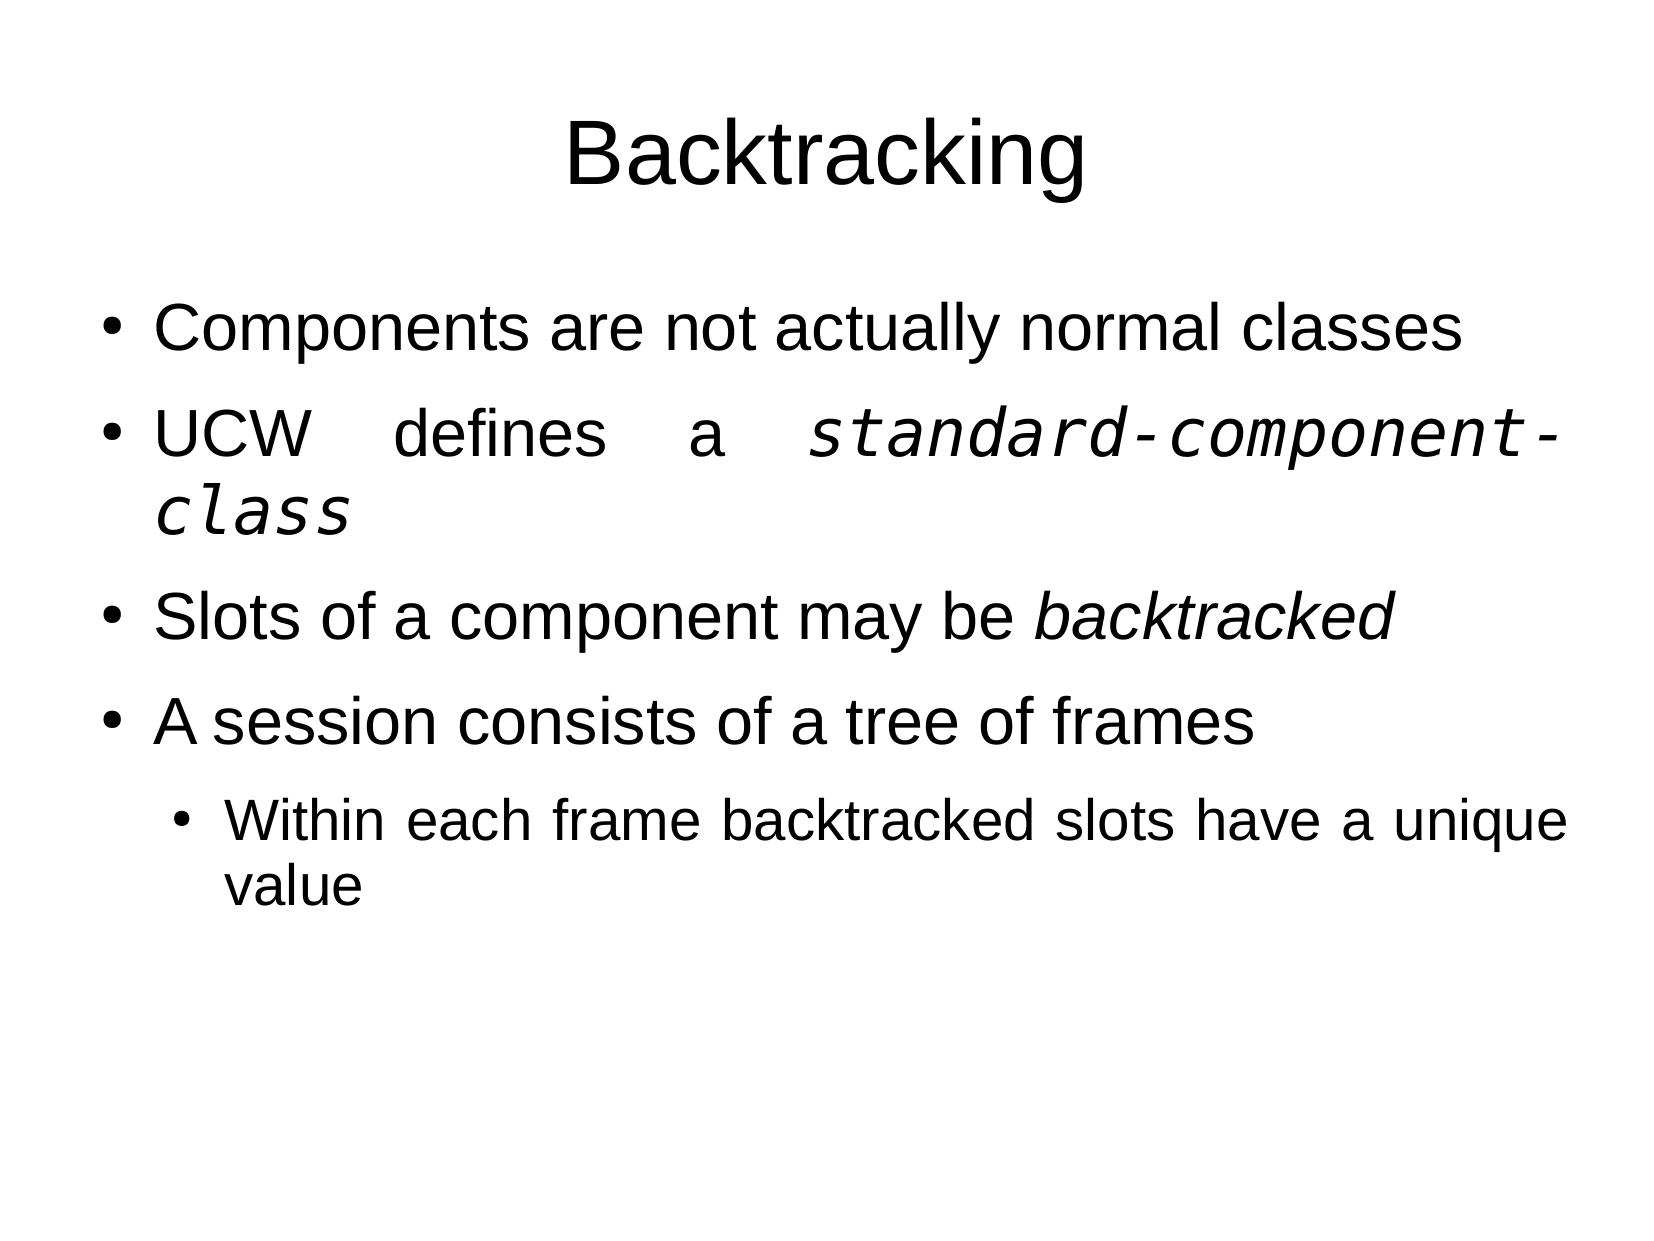

# Backtracking
Components are not actually normal classes
UCW defines a standard-component-class
Slots of a component may be backtracked
A session consists of a tree of frames
Within each frame backtracked slots have a unique value